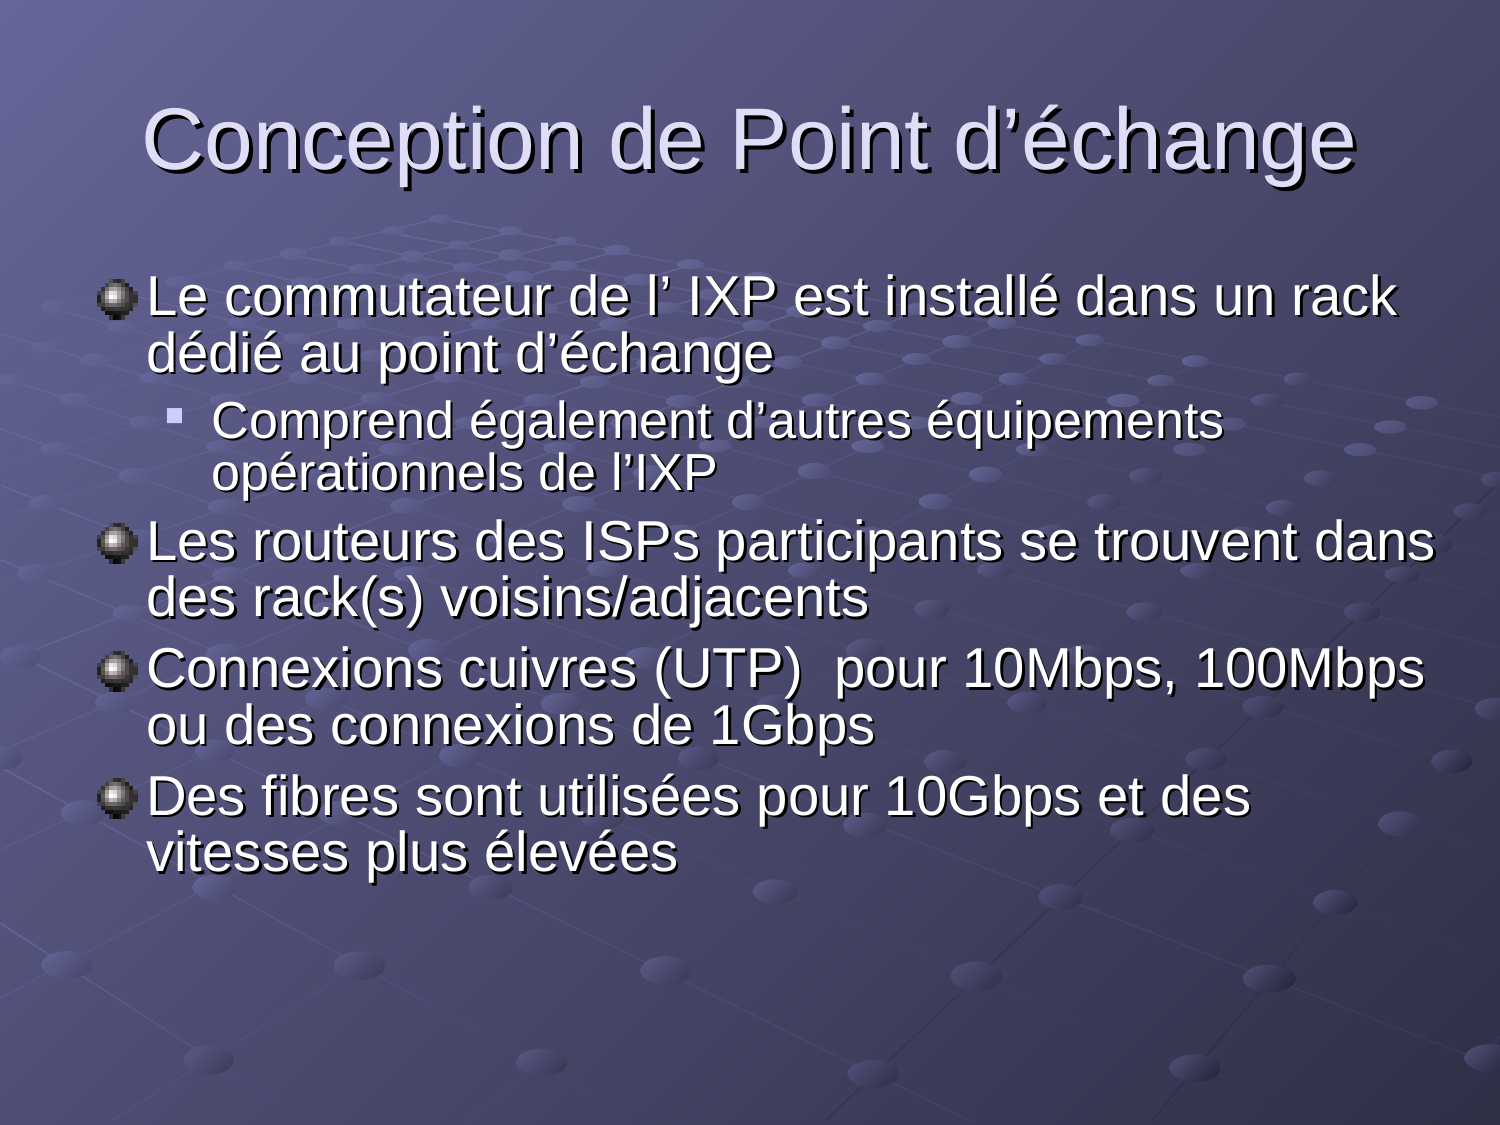

# Conception de Point d’échange
Le commutateur de l’ IXP est installé dans un rack dédié au point d’échange
Comprend également d’autres équipements opérationnels de l’IXP
Les routeurs des ISPs participants se trouvent dans des rack(s) voisins/adjacents
Connexions cuivres (UTP) pour 10Mbps, 100Mbps ou des connexions de 1Gbps
Des fibres sont utilisées pour 10Gbps et des vitesses plus élevées